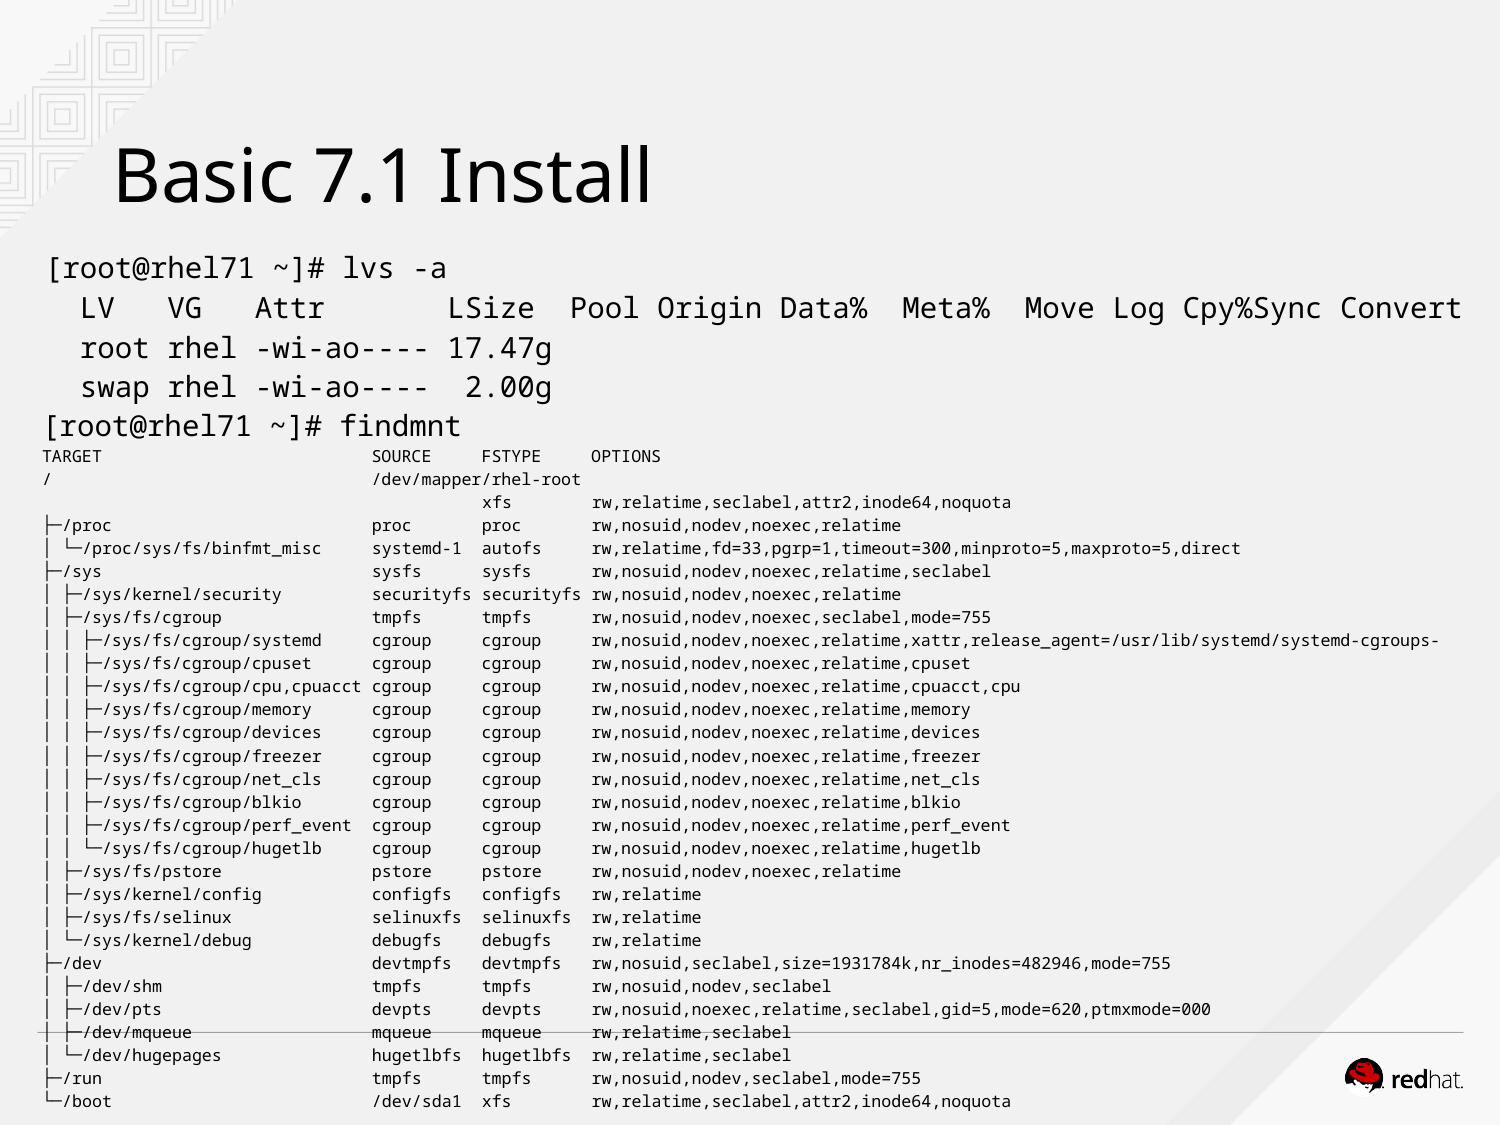

# Basic 7.1 Install
[root@rhel71 ~]# lvs -a
 LV VG Attr LSize Pool Origin Data% Meta% Move Log Cpy%Sync Convert
 root rhel -wi-ao---- 17.47g
 swap rhel -wi-ao---- 2.00g
[root@rhel71 ~]# findmnt
TARGET SOURCE FSTYPE OPTIONS
/ /dev/mapper/rhel-root
 xfs rw,relatime,seclabel,attr2,inode64,noquota
├─/proc proc proc rw,nosuid,nodev,noexec,relatime
│ └─/proc/sys/fs/binfmt_misc systemd-1 autofs rw,relatime,fd=33,pgrp=1,timeout=300,minproto=5,maxproto=5,direct
├─/sys sysfs sysfs rw,nosuid,nodev,noexec,relatime,seclabel
│ ├─/sys/kernel/security securityfs securityfs rw,nosuid,nodev,noexec,relatime
│ ├─/sys/fs/cgroup tmpfs tmpfs rw,nosuid,nodev,noexec,seclabel,mode=755
│ │ ├─/sys/fs/cgroup/systemd cgroup cgroup rw,nosuid,nodev,noexec,relatime,xattr,release_agent=/usr/lib/systemd/systemd-cgroups-
│ │ ├─/sys/fs/cgroup/cpuset cgroup cgroup rw,nosuid,nodev,noexec,relatime,cpuset
│ │ ├─/sys/fs/cgroup/cpu,cpuacct cgroup cgroup rw,nosuid,nodev,noexec,relatime,cpuacct,cpu
│ │ ├─/sys/fs/cgroup/memory cgroup cgroup rw,nosuid,nodev,noexec,relatime,memory
│ │ ├─/sys/fs/cgroup/devices cgroup cgroup rw,nosuid,nodev,noexec,relatime,devices
│ │ ├─/sys/fs/cgroup/freezer cgroup cgroup rw,nosuid,nodev,noexec,relatime,freezer
│ │ ├─/sys/fs/cgroup/net_cls cgroup cgroup rw,nosuid,nodev,noexec,relatime,net_cls
│ │ ├─/sys/fs/cgroup/blkio cgroup cgroup rw,nosuid,nodev,noexec,relatime,blkio
│ │ ├─/sys/fs/cgroup/perf_event cgroup cgroup rw,nosuid,nodev,noexec,relatime,perf_event
│ │ └─/sys/fs/cgroup/hugetlb cgroup cgroup rw,nosuid,nodev,noexec,relatime,hugetlb
│ ├─/sys/fs/pstore pstore pstore rw,nosuid,nodev,noexec,relatime
│ ├─/sys/kernel/config configfs configfs rw,relatime
│ ├─/sys/fs/selinux selinuxfs selinuxfs rw,relatime
│ └─/sys/kernel/debug debugfs debugfs rw,relatime
├─/dev devtmpfs devtmpfs rw,nosuid,seclabel,size=1931784k,nr_inodes=482946,mode=755
│ ├─/dev/shm tmpfs tmpfs rw,nosuid,nodev,seclabel
│ ├─/dev/pts devpts devpts rw,nosuid,noexec,relatime,seclabel,gid=5,mode=620,ptmxmode=000
│ ├─/dev/mqueue mqueue mqueue rw,relatime,seclabel
│ └─/dev/hugepages hugetlbfs hugetlbfs rw,relatime,seclabel
├─/run tmpfs tmpfs rw,nosuid,nodev,seclabel,mode=755
└─/boot /dev/sda1 xfs rw,relatime,seclabel,attr2,inode64,noquota